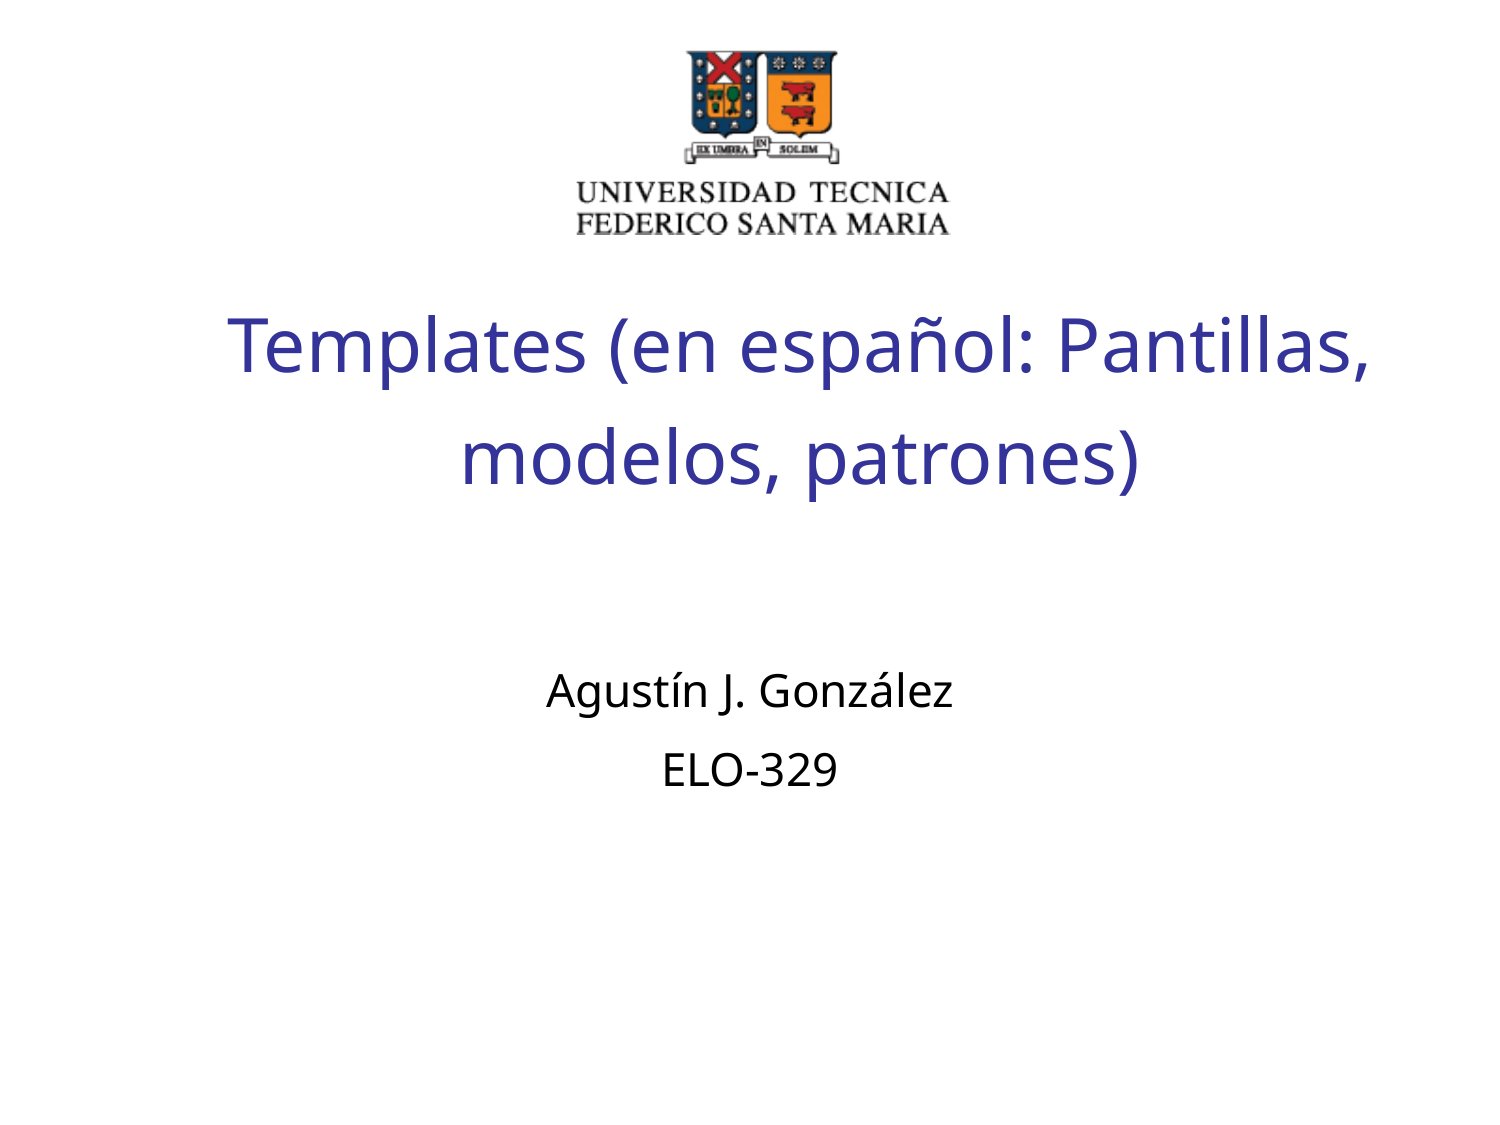

# Templates (en español: Pantillas, modelos, patrones)‏
Agustín J. González
ELO-329